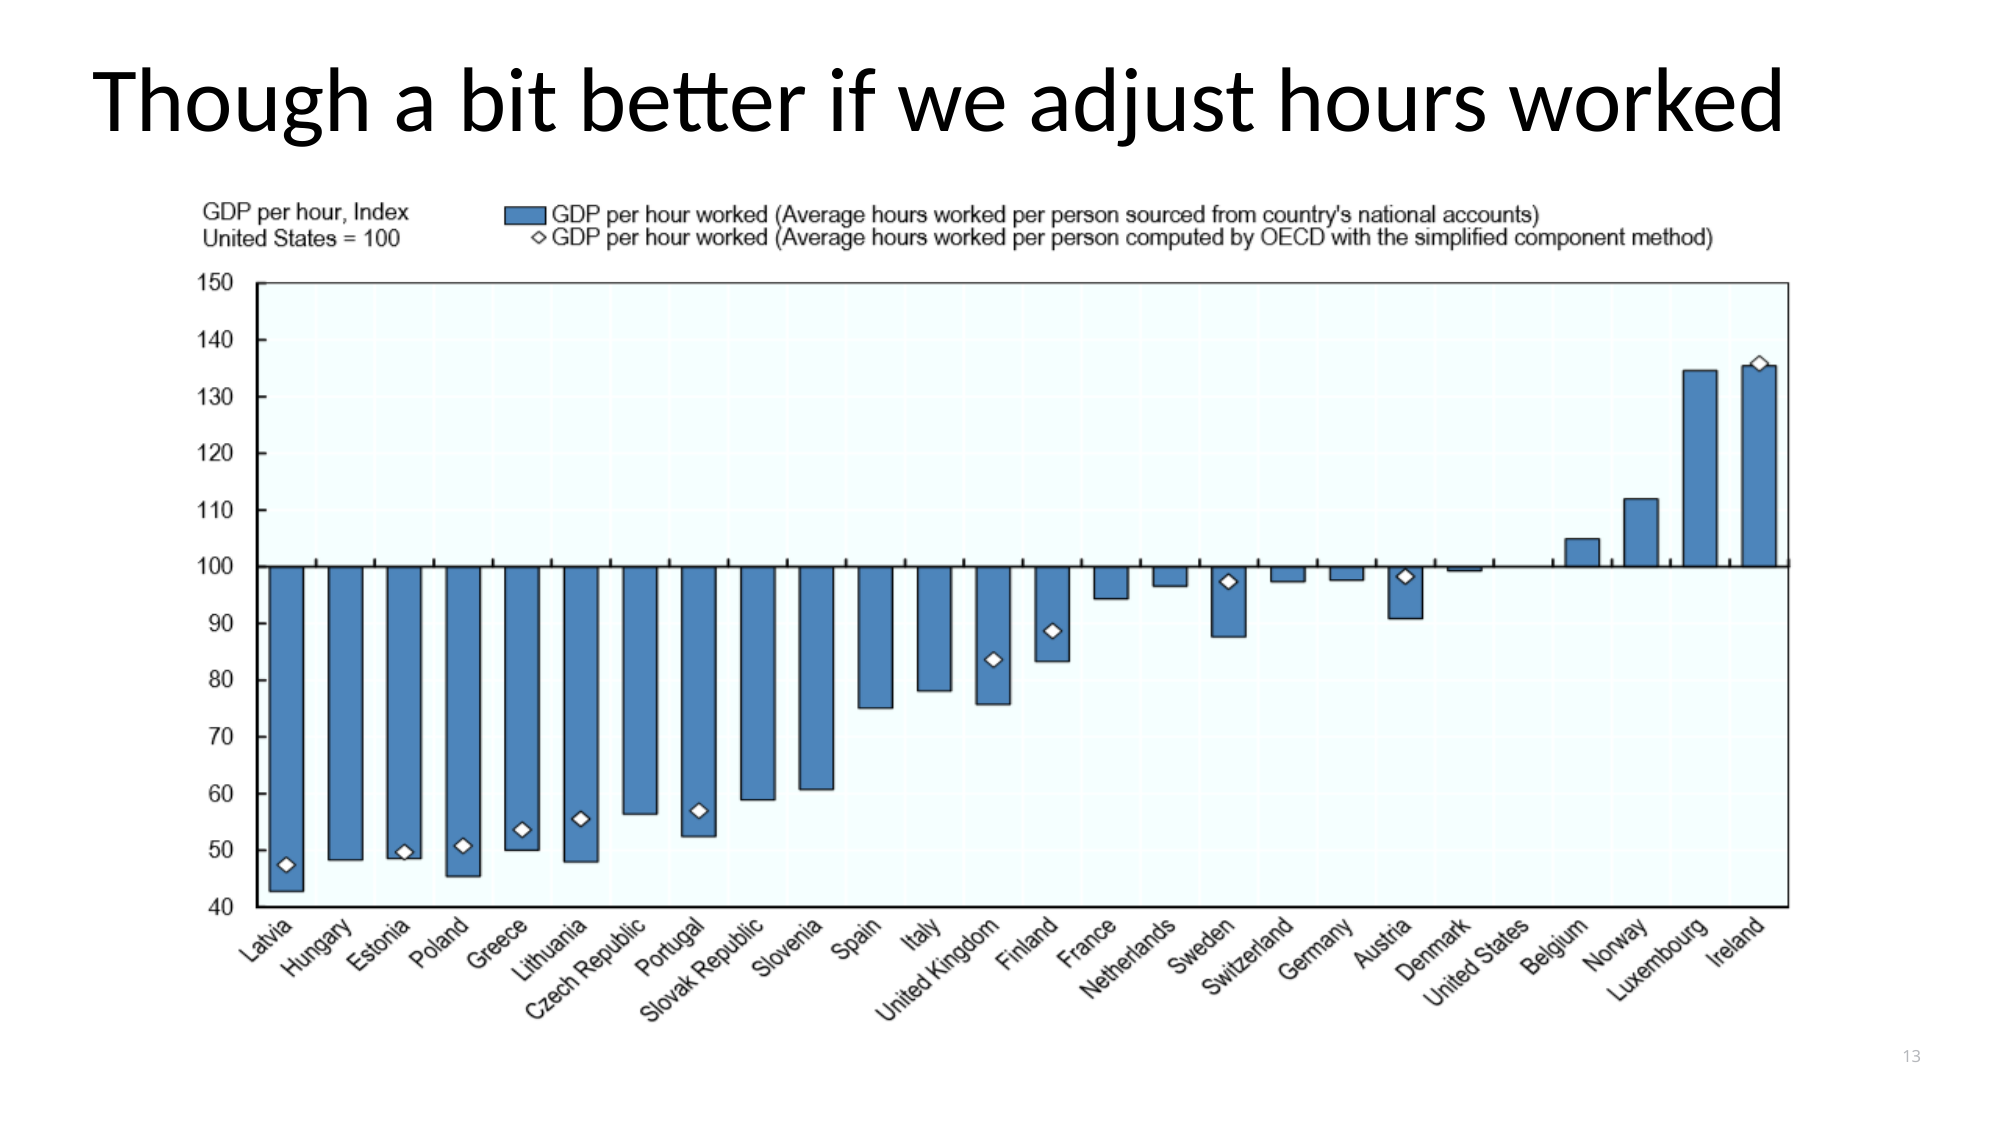

# Though a bit better if we adjust hours worked